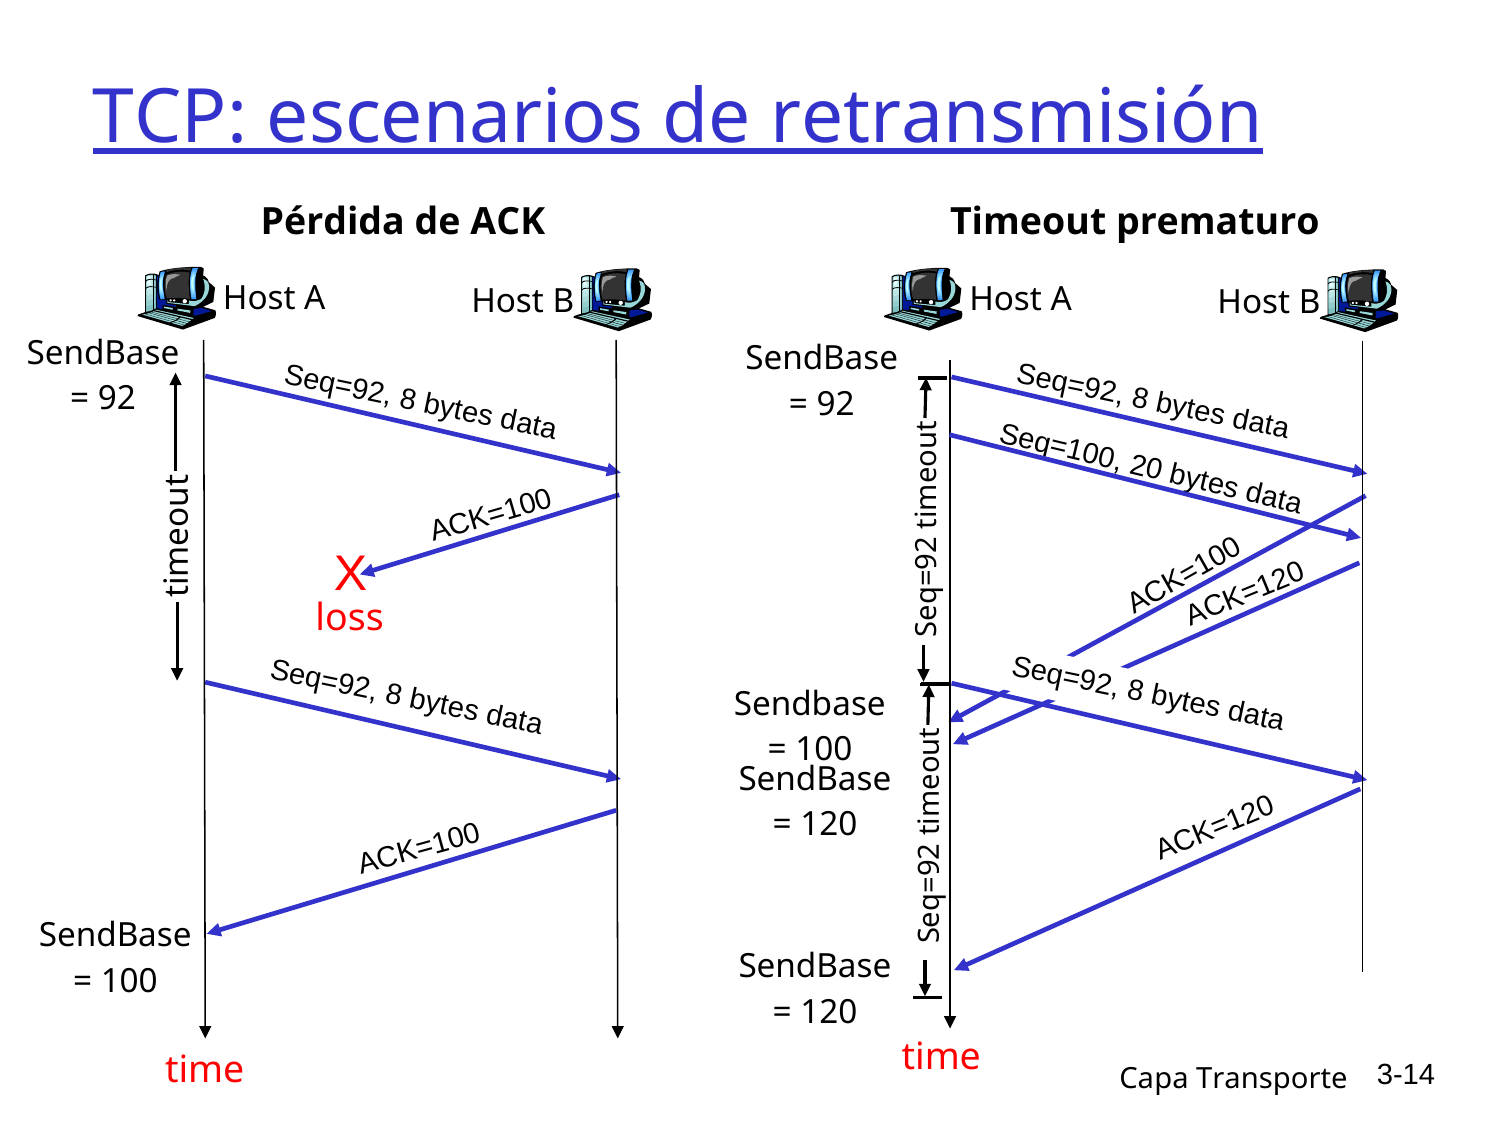

# TCP: escenarios de retransmisión
Pérdida de ACK
Timeout prematuro
Host A
Host B
SendBase
= 92
Seq=92, 8 bytes data
ACK=100
timeout
X
loss
Seq=92, 8 bytes data
ACK=100
SendBase
= 100
time
Host A
Host B
SendBase
= 92
Seq=92, 8 bytes data
Seq=92 timeout
Seq=100, 20 bytes data
ACK=100
ACK=120
Seq=92, 8 bytes data
Sendbase
= 100
SendBase
= 120
ACK=120
Seq=92 timeout
SendBase
= 120
time
14